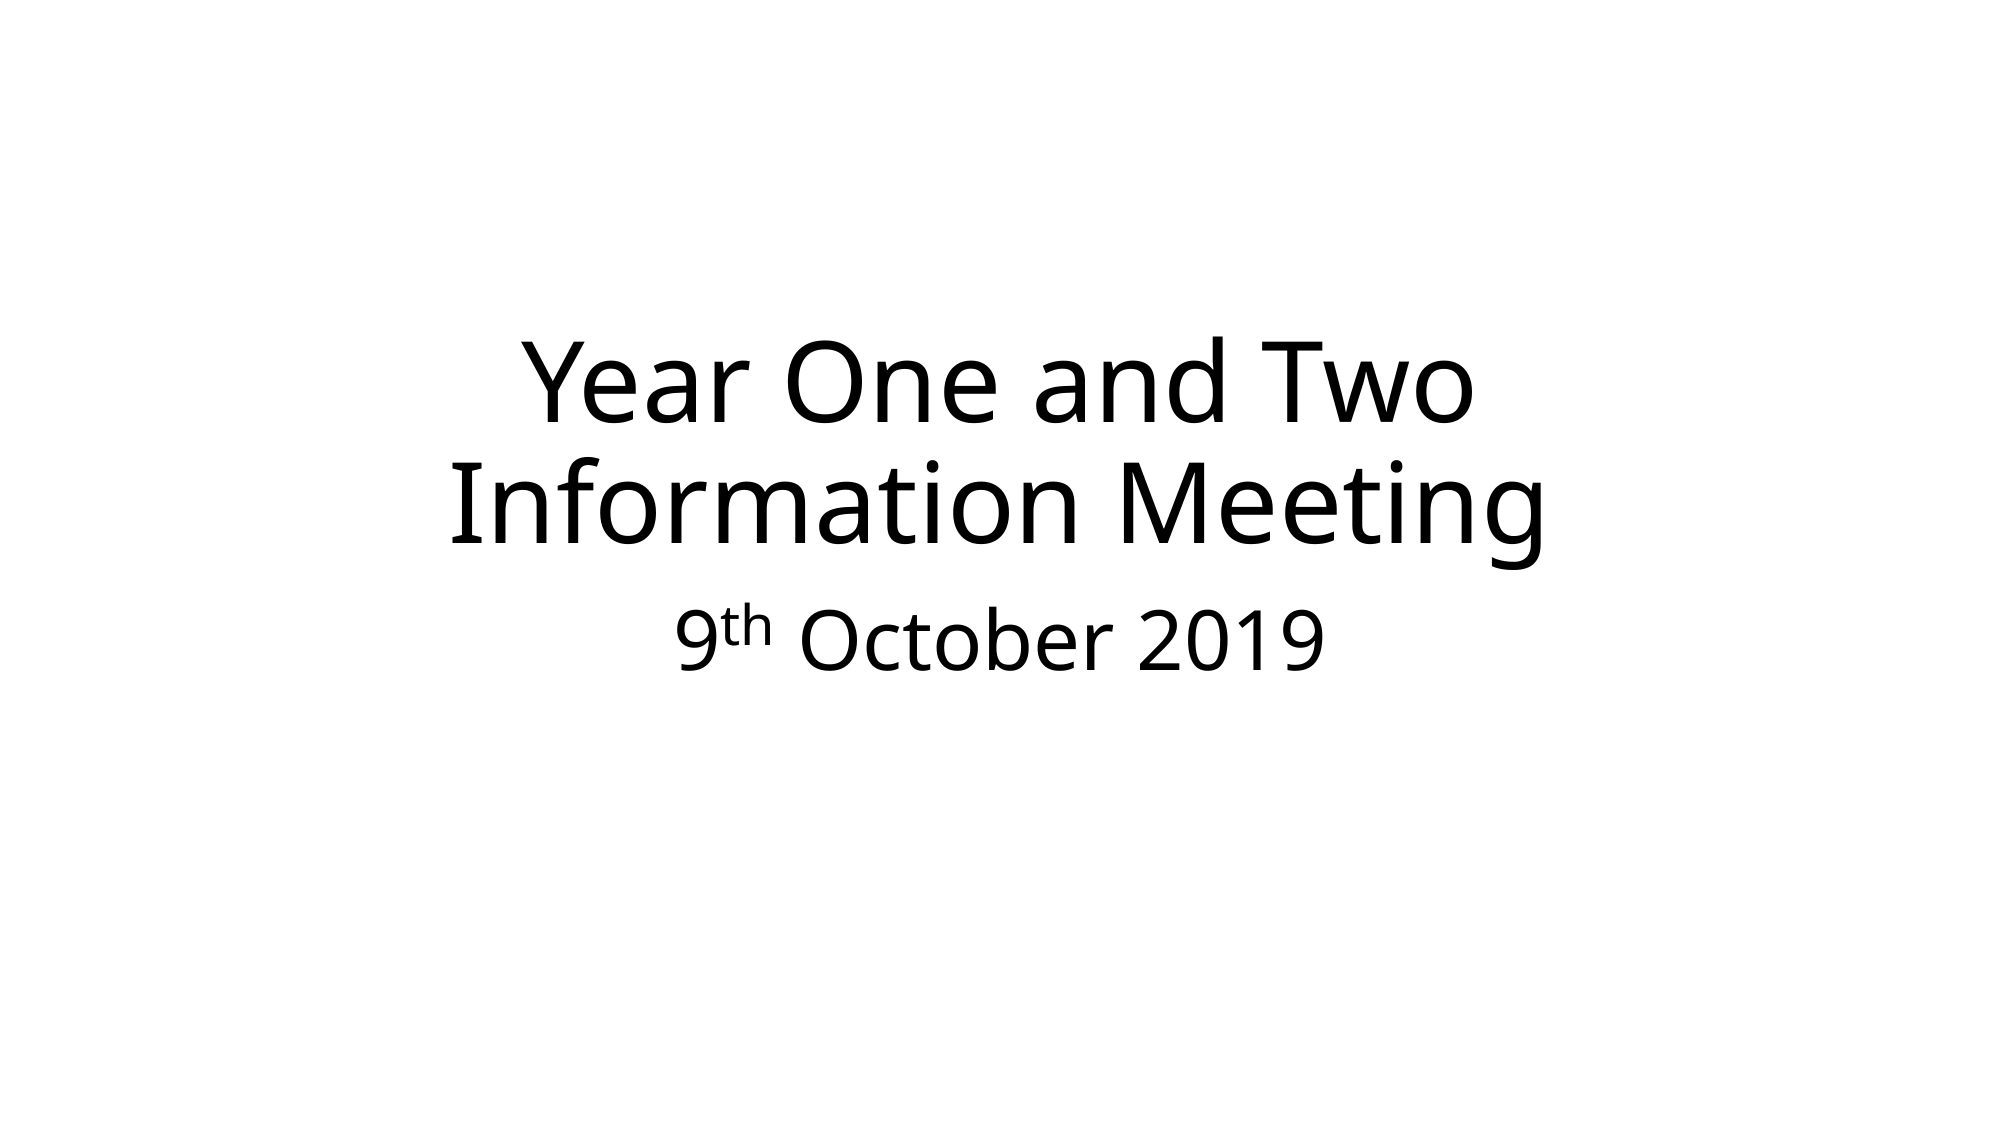

# Year One and Two Information Meeting
9th October 2019